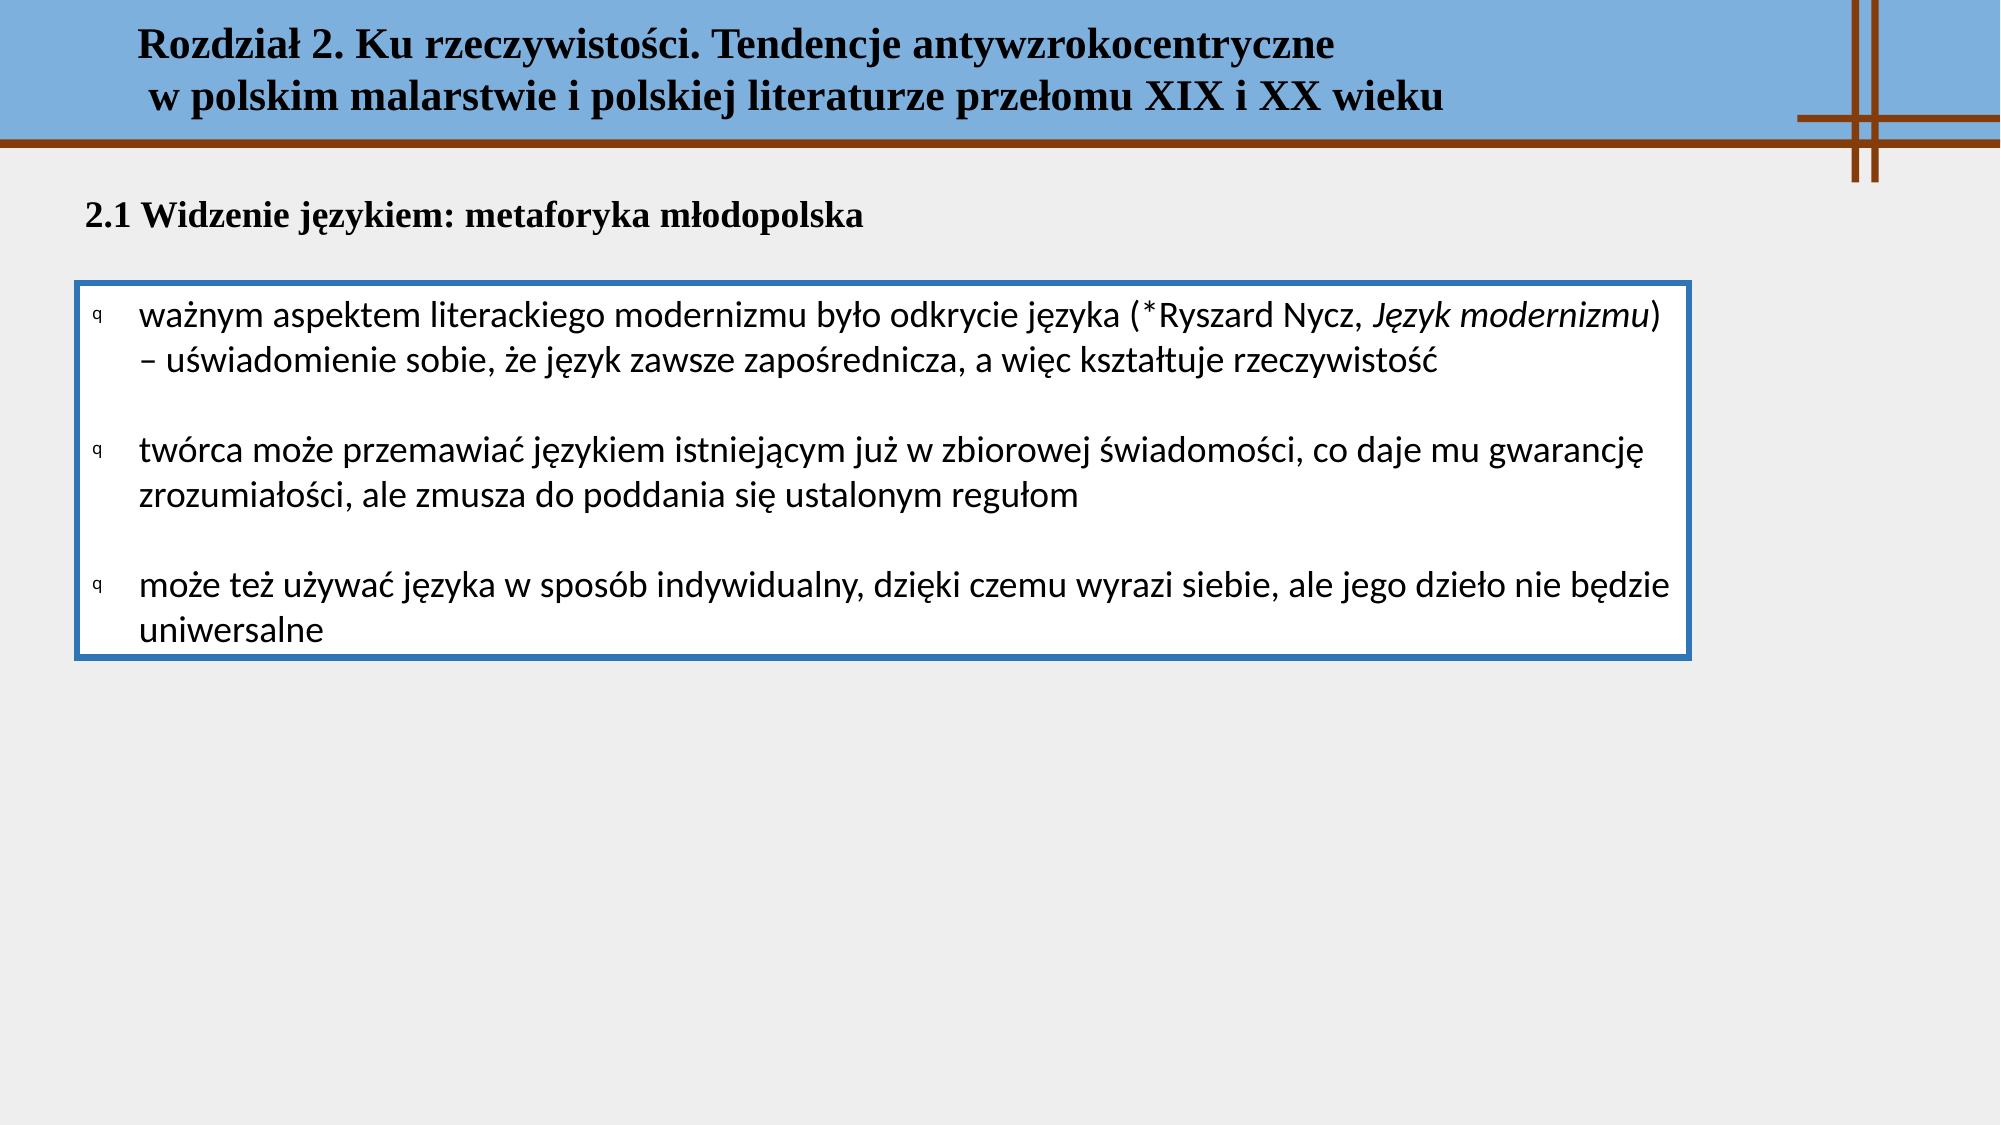

Rozdział 2. Ku rzeczywistości. Tendencje antywzrokocentryczne
 w polskim malarstwie i polskiej literaturze przełomu XIX i XX wieku
2.1 Widzenie językiem: metaforyka młodopolska
ważnym aspektem literackiego modernizmu było odkrycie języka (*Ryszard Nycz, Język modernizmu) – uświadomienie sobie, że język zawsze zapośrednicza, a więc kształtuje rzeczywistość
twórca może przemawiać językiem istniejącym już w zbiorowej świadomości, co daje mu gwarancję zrozumiałości, ale zmusza do poddania się ustalonym regułom
może też używać języka w sposób indywidualny, dzięki czemu wyrazi siebie, ale jego dzieło nie będzie uniwersalne